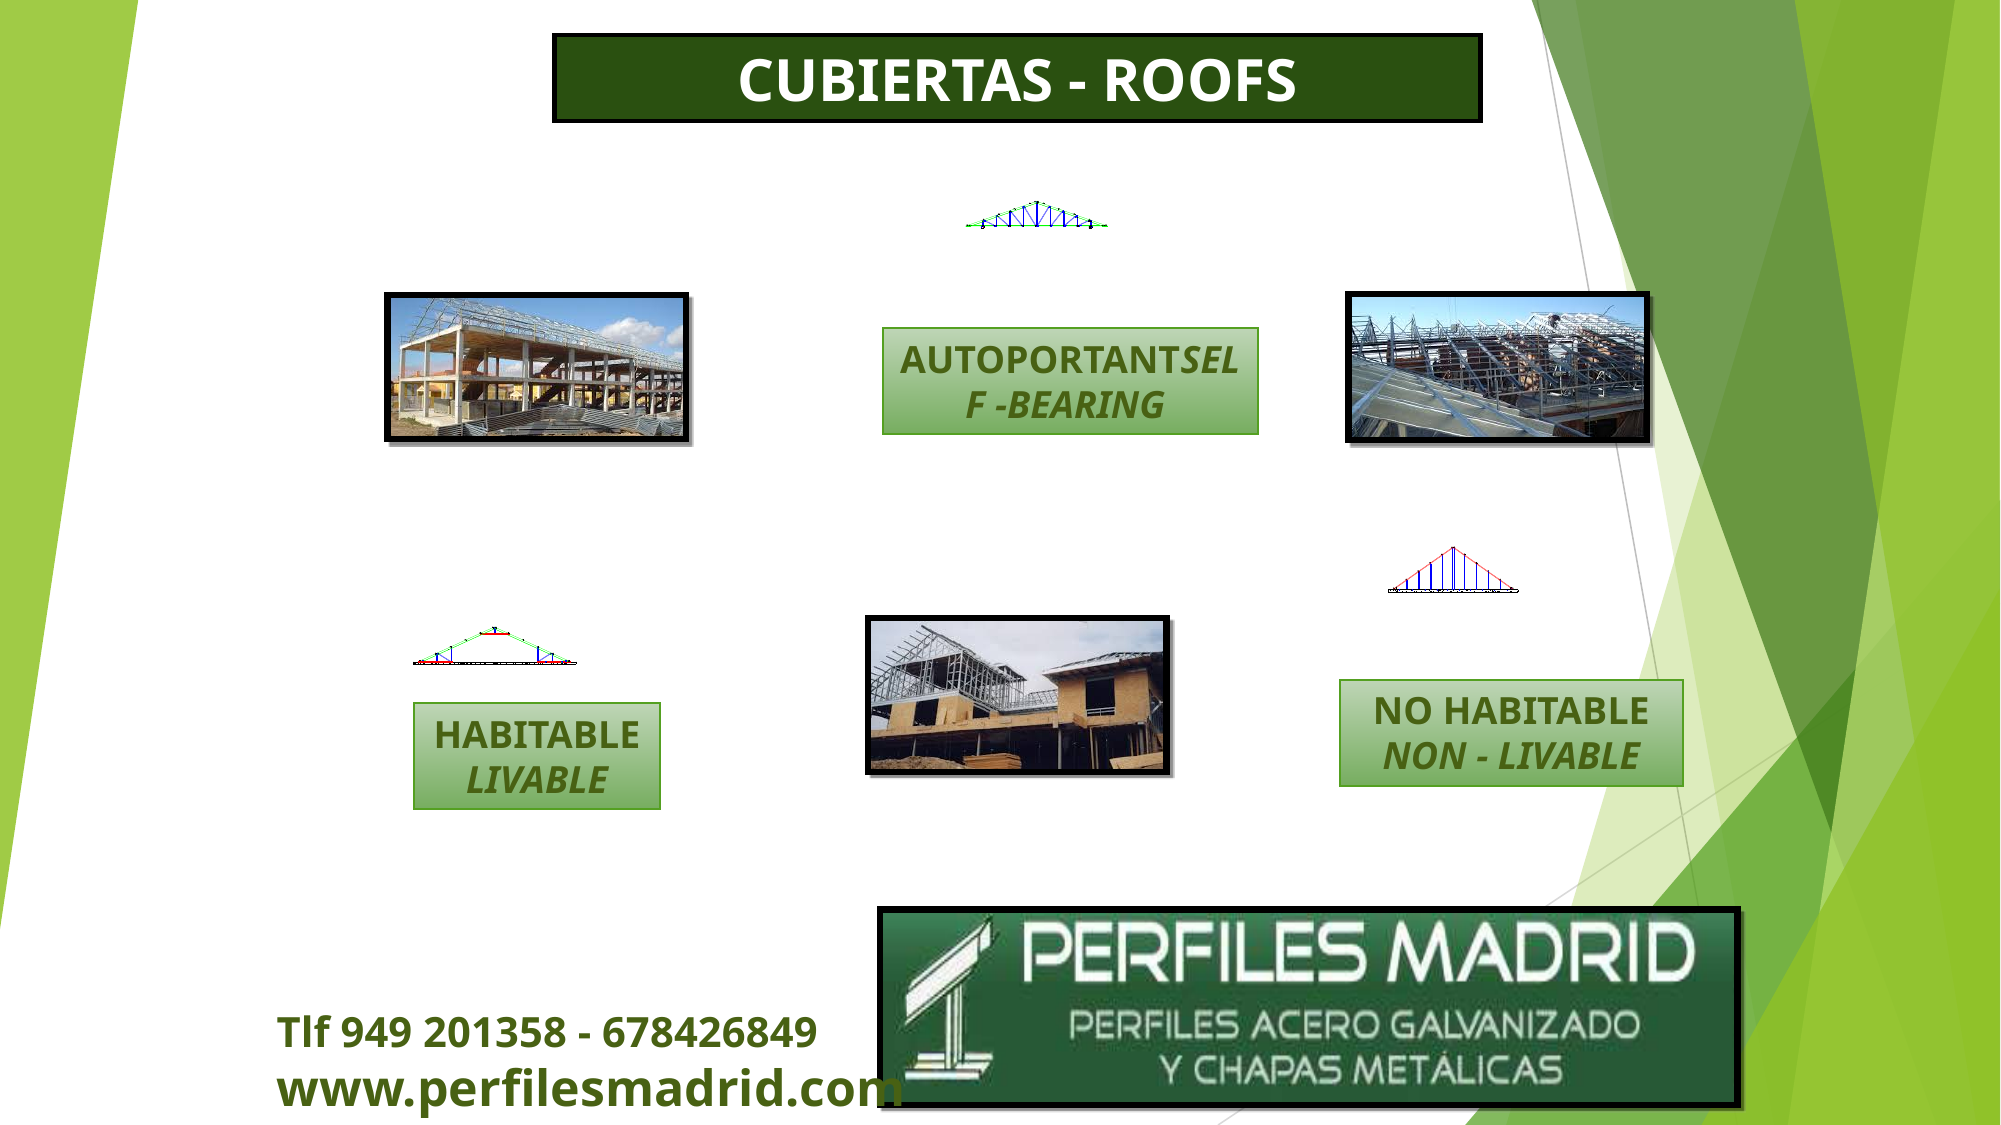

CUBIERTAS - ROOFS
AUTOPORTANTSELF -BEARING
NO HABITABLE NON - LIVABLE
HABITABLE LIVABLE
Tlf 949 201358 - 678426849
www.perfilesmadrid.com